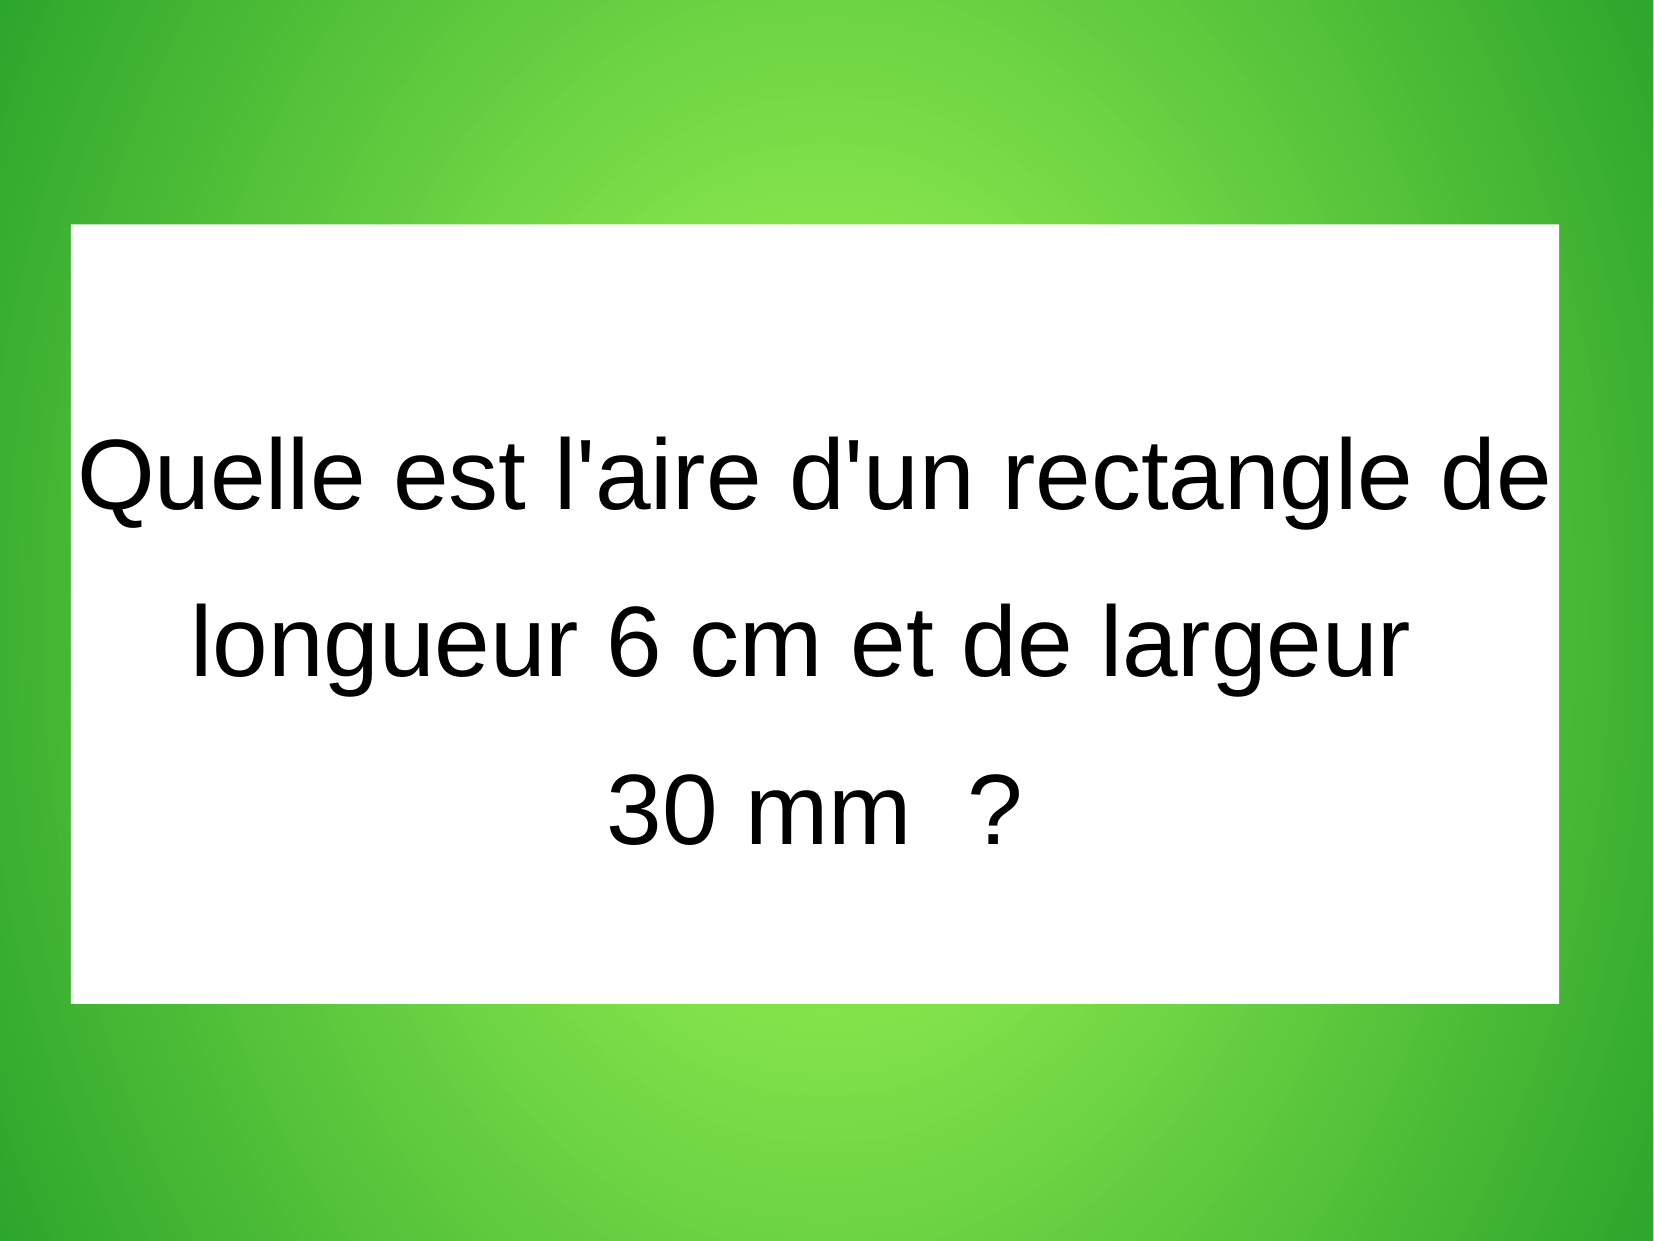

# Quelle est l'aire d'un rectangle de longueur 6 cm et de largeur
30 mm  ?